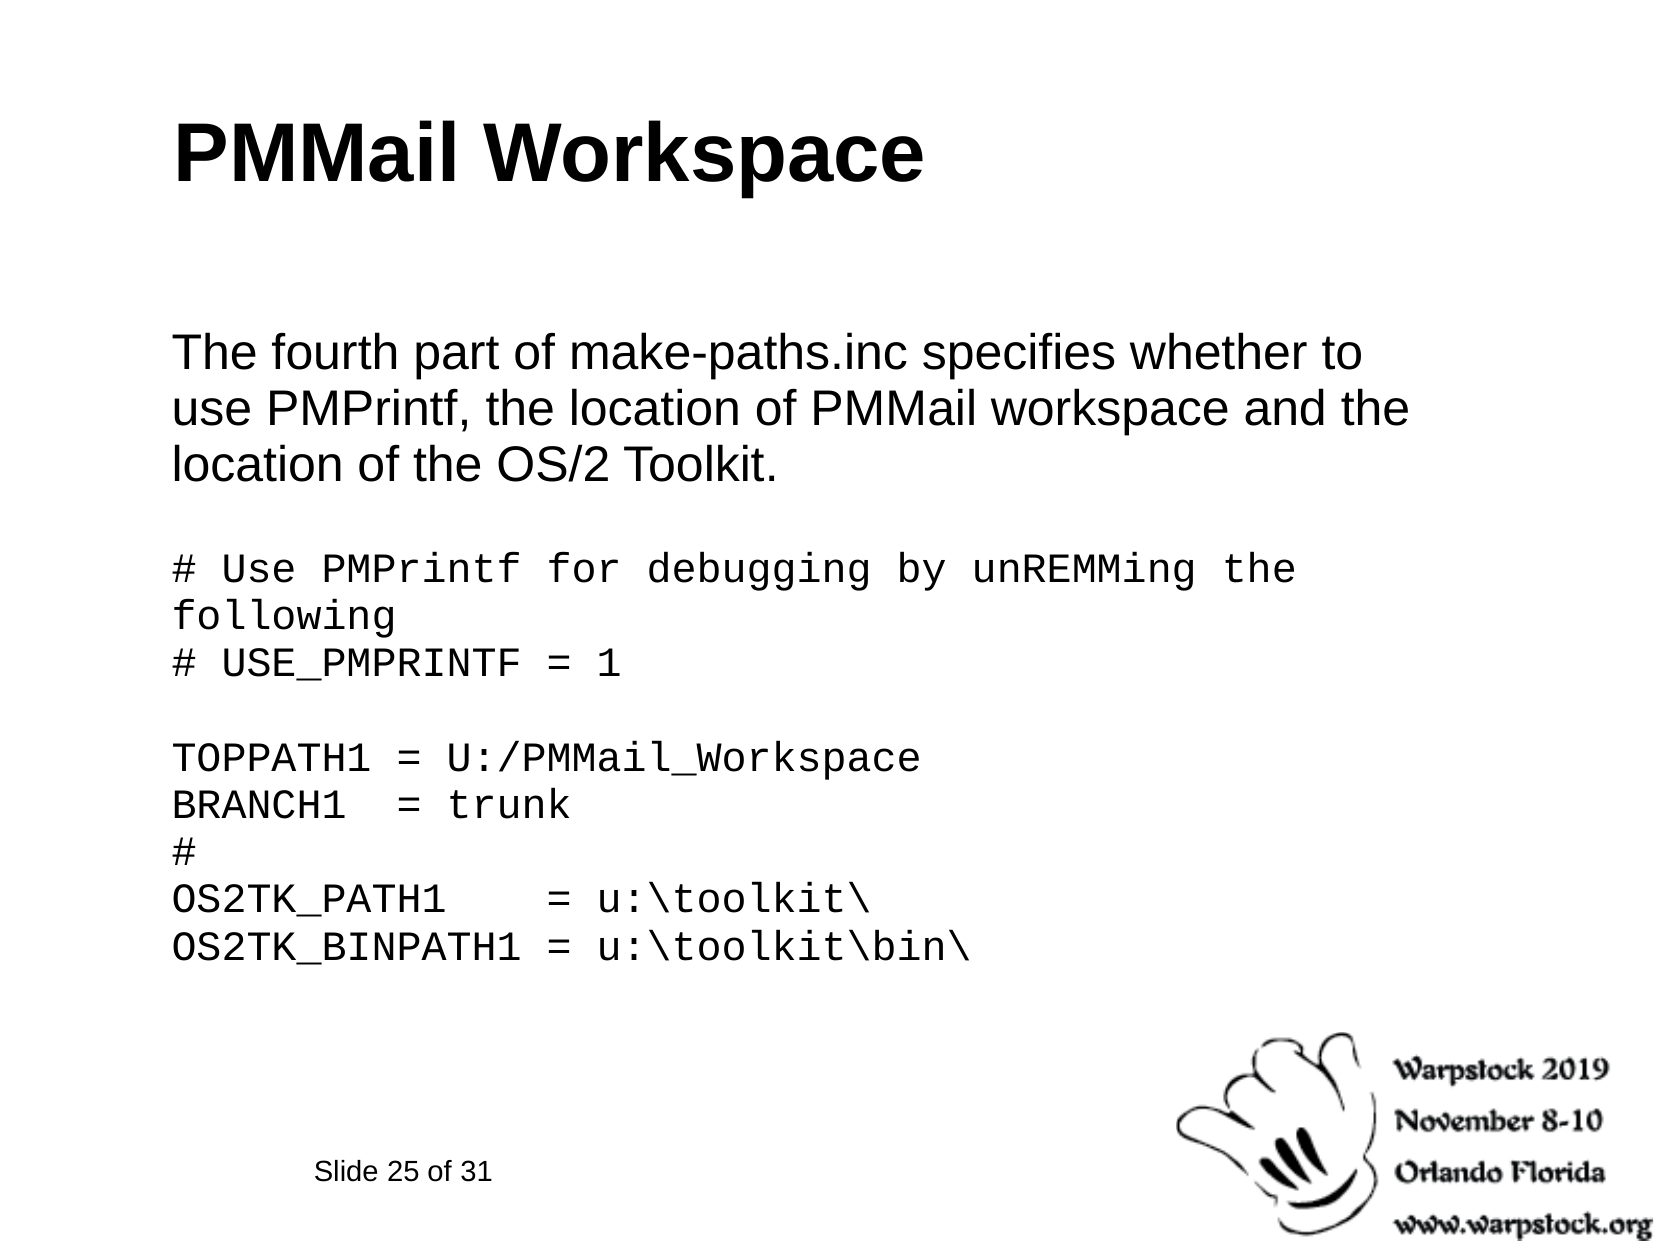

# PMMail Workspace
The fourth part of make-paths.inc specifies whether to use PMPrintf, the location of PMMail workspace and the location of the OS/2 Toolkit.
# Use PMPrintf for debugging by unREMMing the following
# USE_PMPRINTF = 1
TOPPATH1 = U:/PMMail_Workspace
BRANCH1 = trunk
#
OS2TK_PATH1 = u:\toolkit\
OS2TK_BINPATH1 = u:\toolkit\bin\